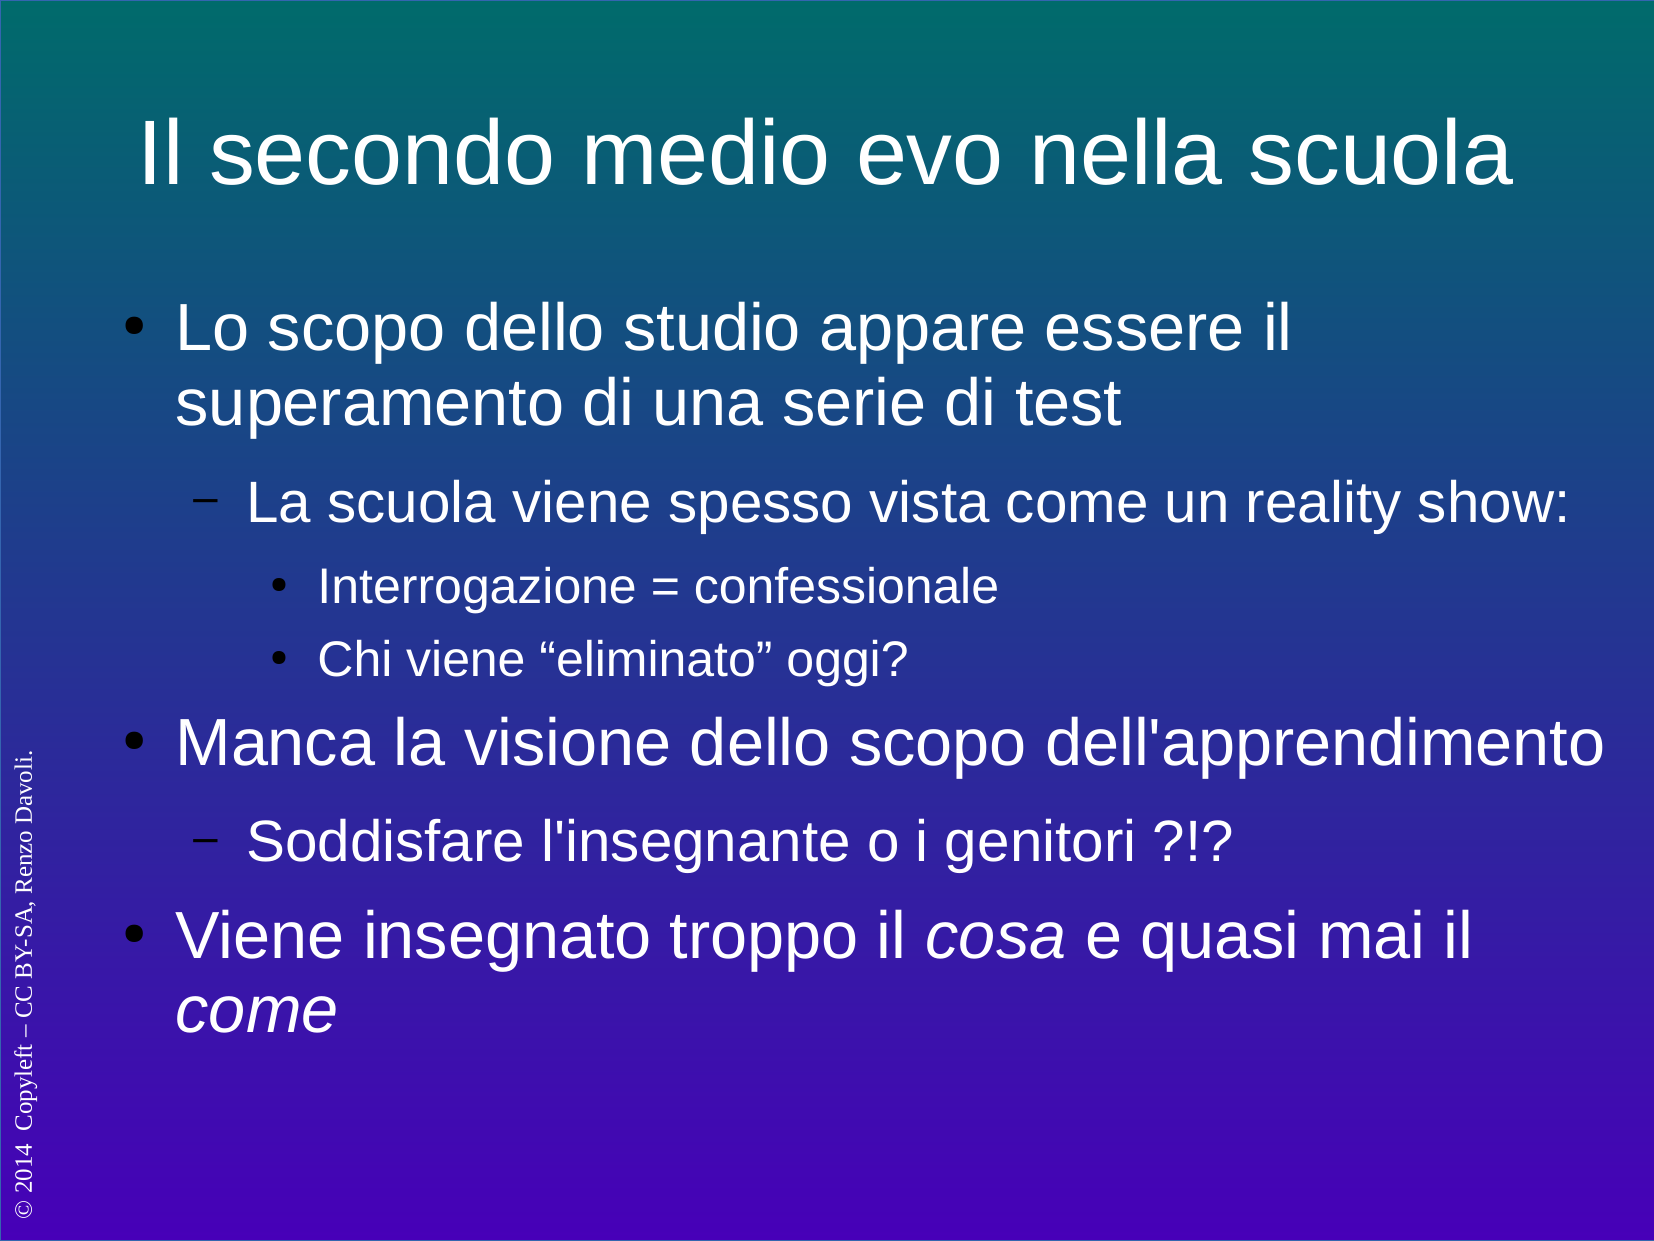

# Il secondo medio evo nella scuola
Lo scopo dello studio appare essere il superamento di una serie di test
La scuola viene spesso vista come un reality show:
Interrogazione = confessionale
Chi viene “eliminato” oggi?
Manca la visione dello scopo dell'apprendimento
Soddisfare l'insegnante o i genitori ?!?
Viene insegnato troppo il cosa e quasi mai il come